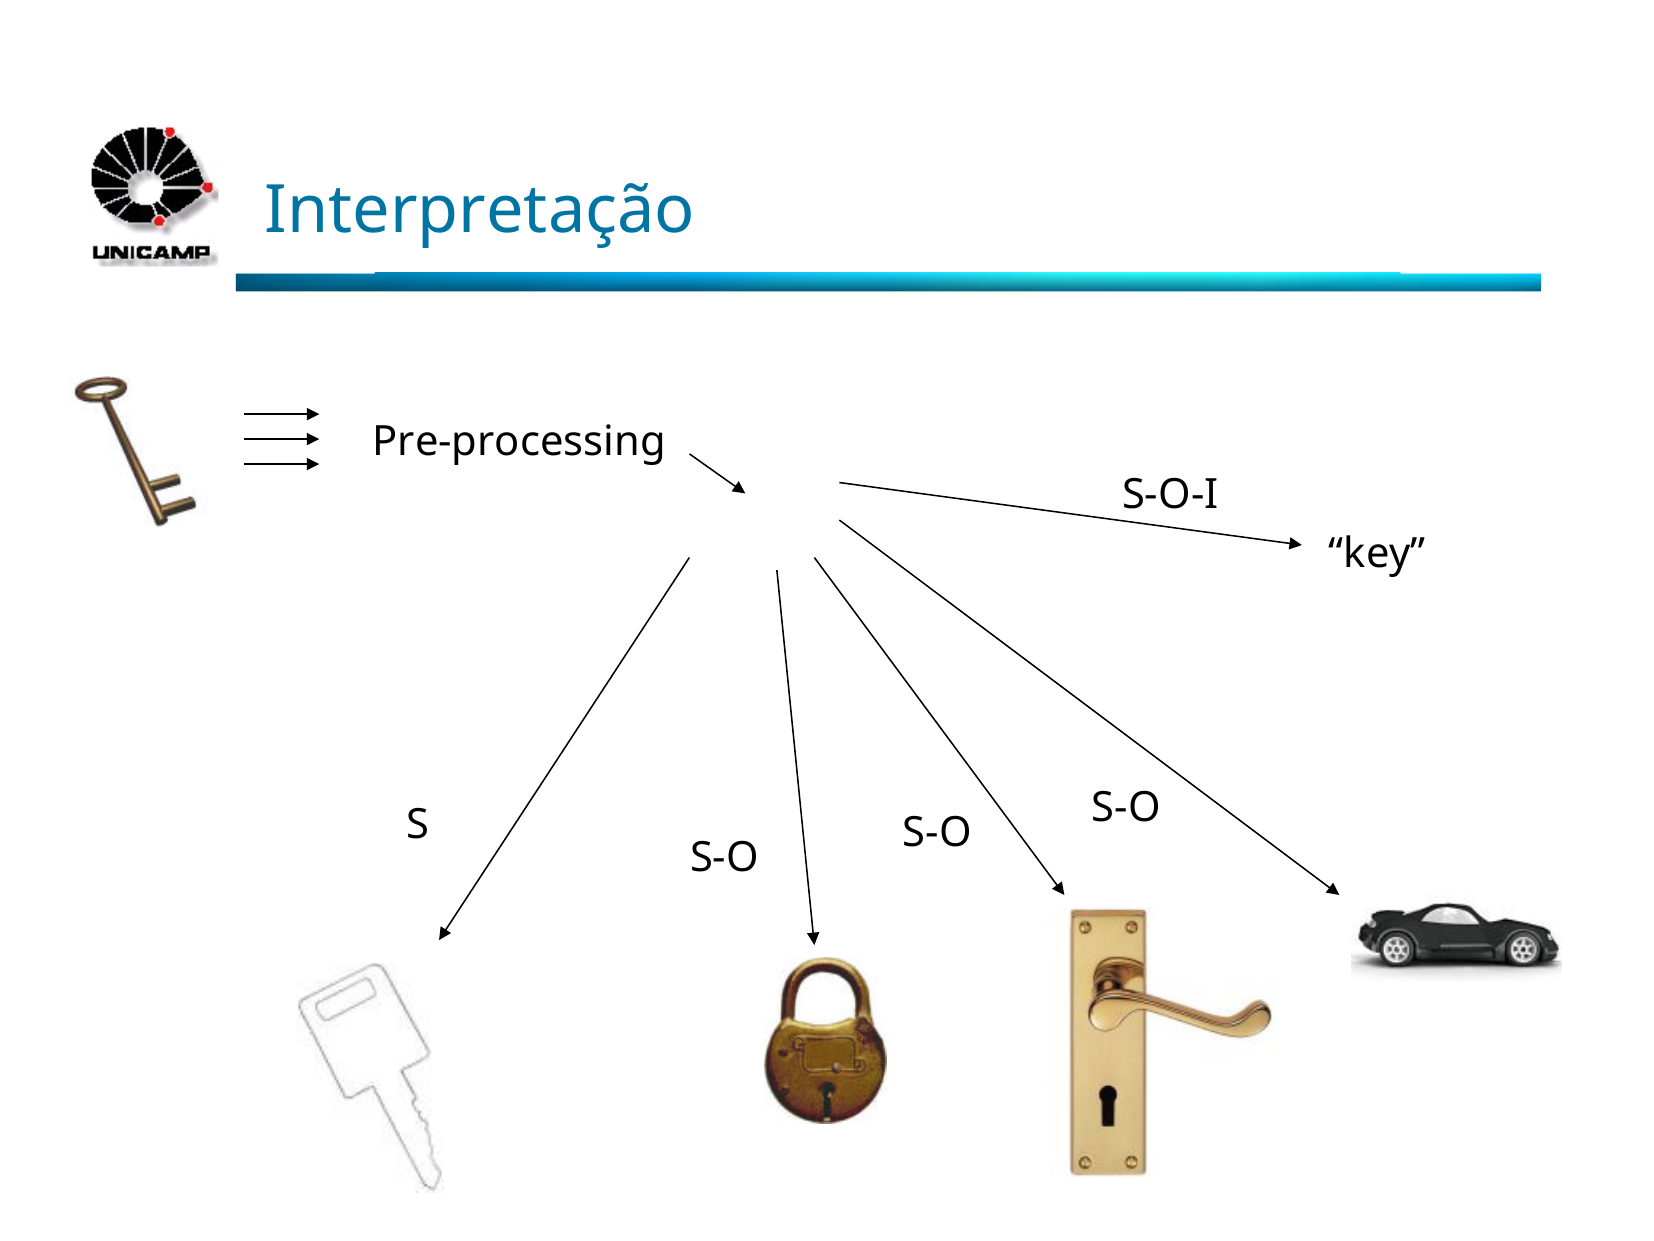

# Interpretação
Pre-processing
S-O-I
“key”
S-O
S
S-O
S-O